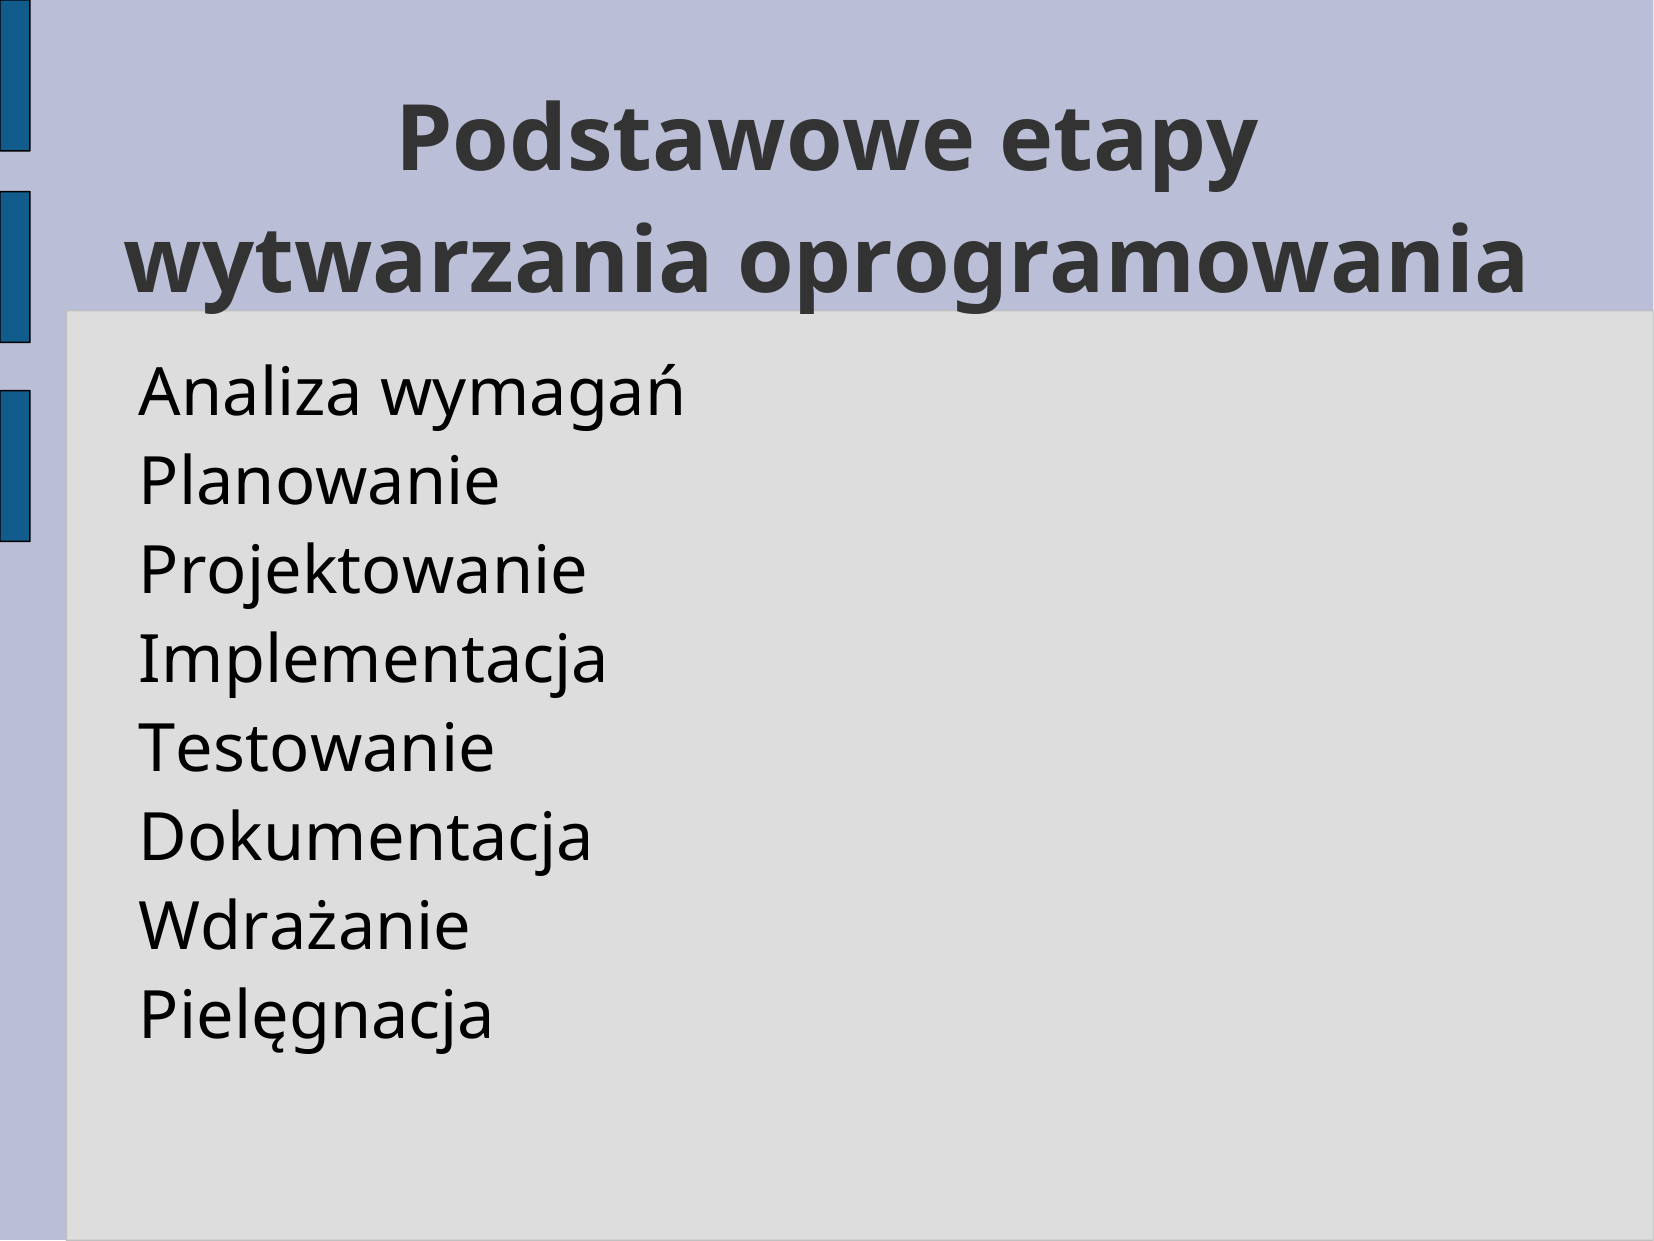

# Podstawowe etapy wytwarzania oprogramowania
Analiza wymagań
Planowanie
Projektowanie
Implementacja
Testowanie
Dokumentacja
Wdrażanie
Pielęgnacja